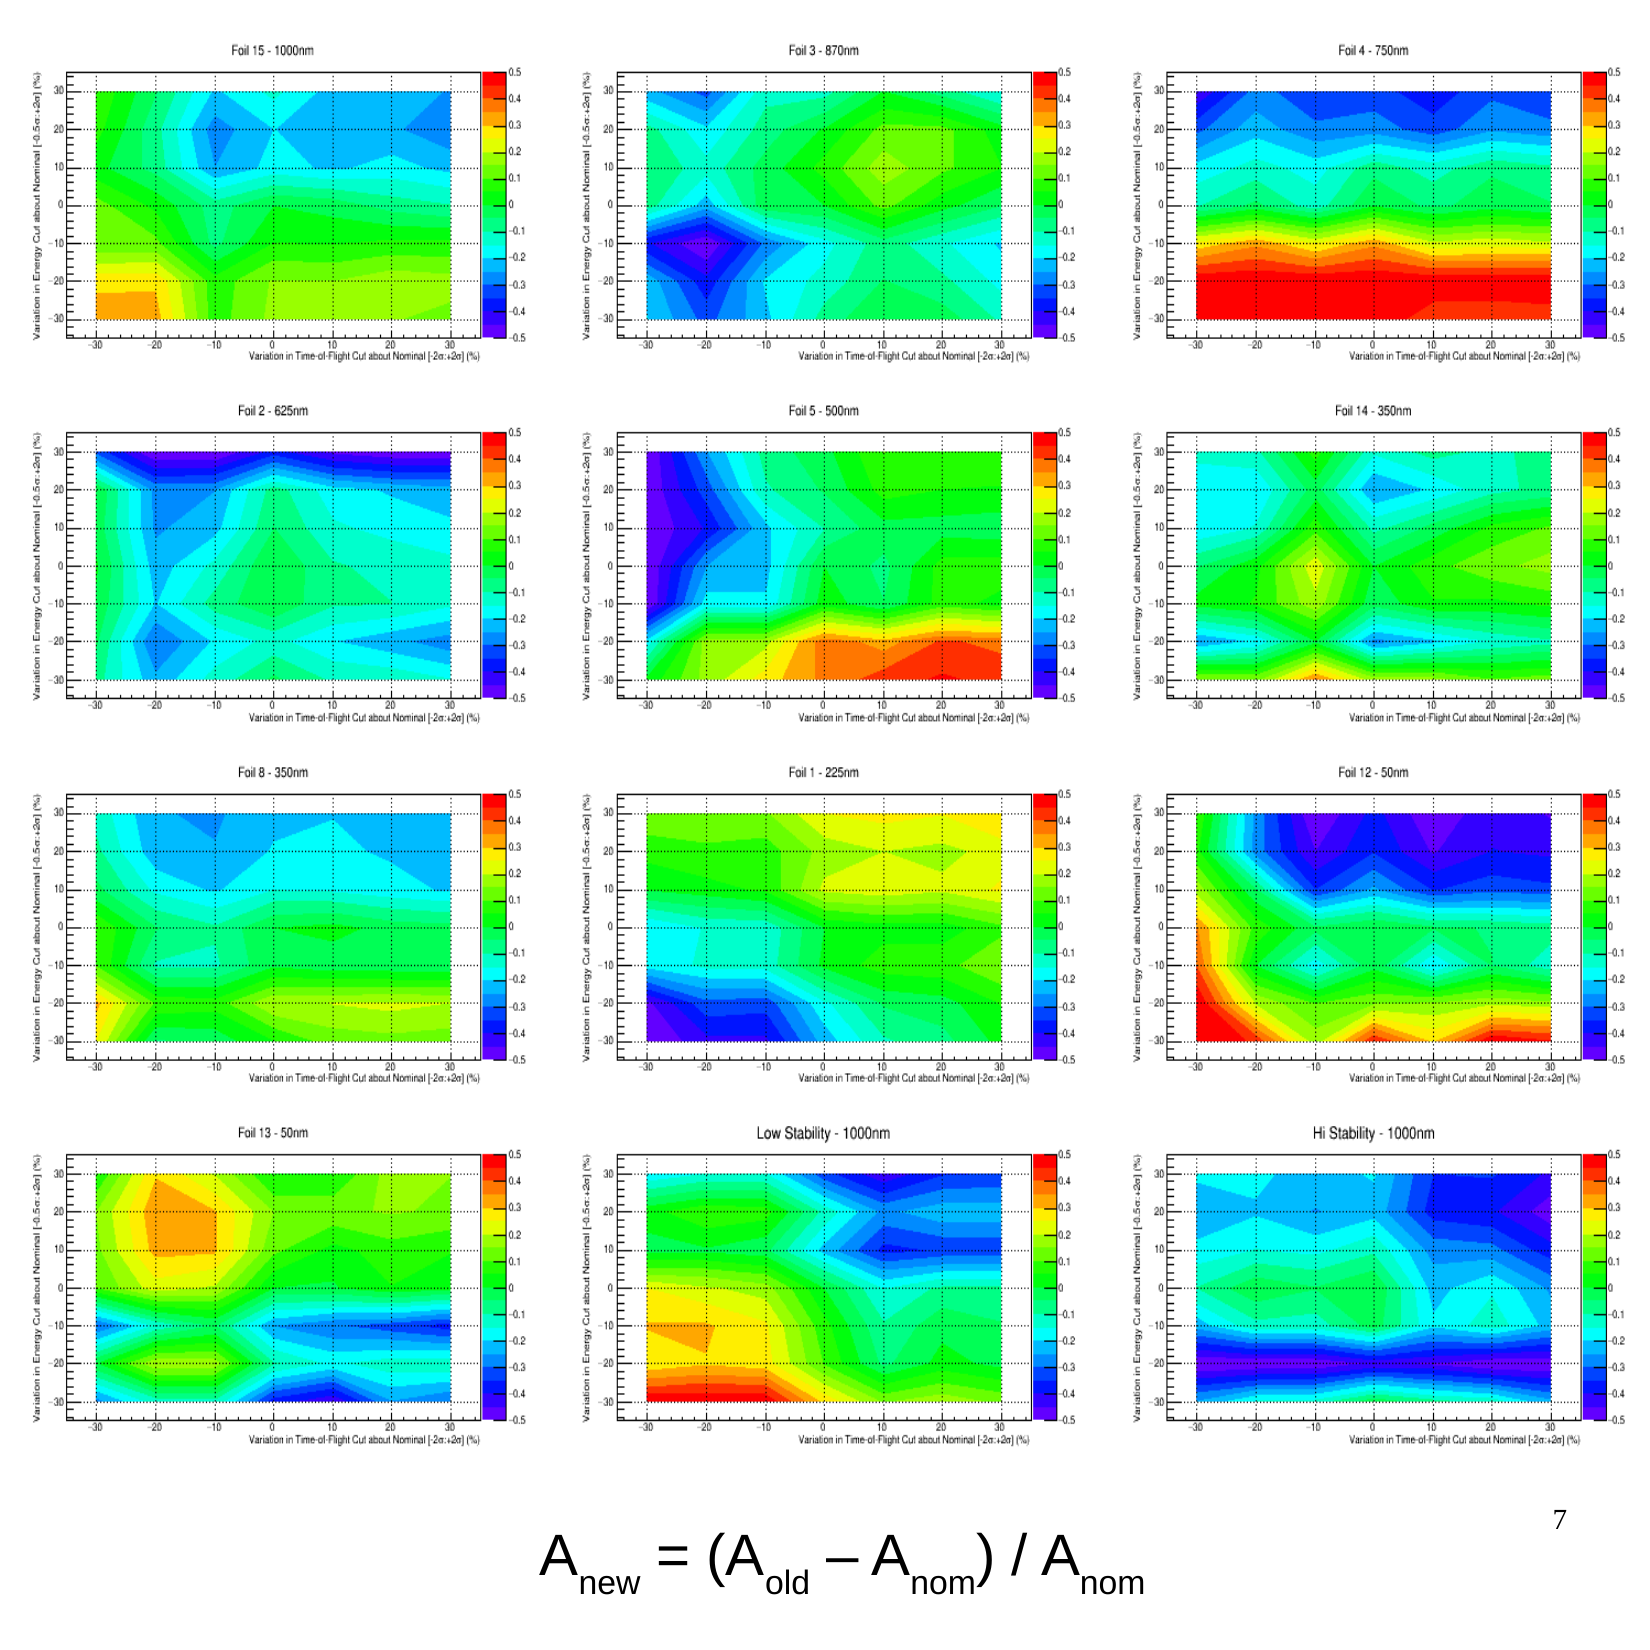

7
Anew = (Aold – Anom) / Anom